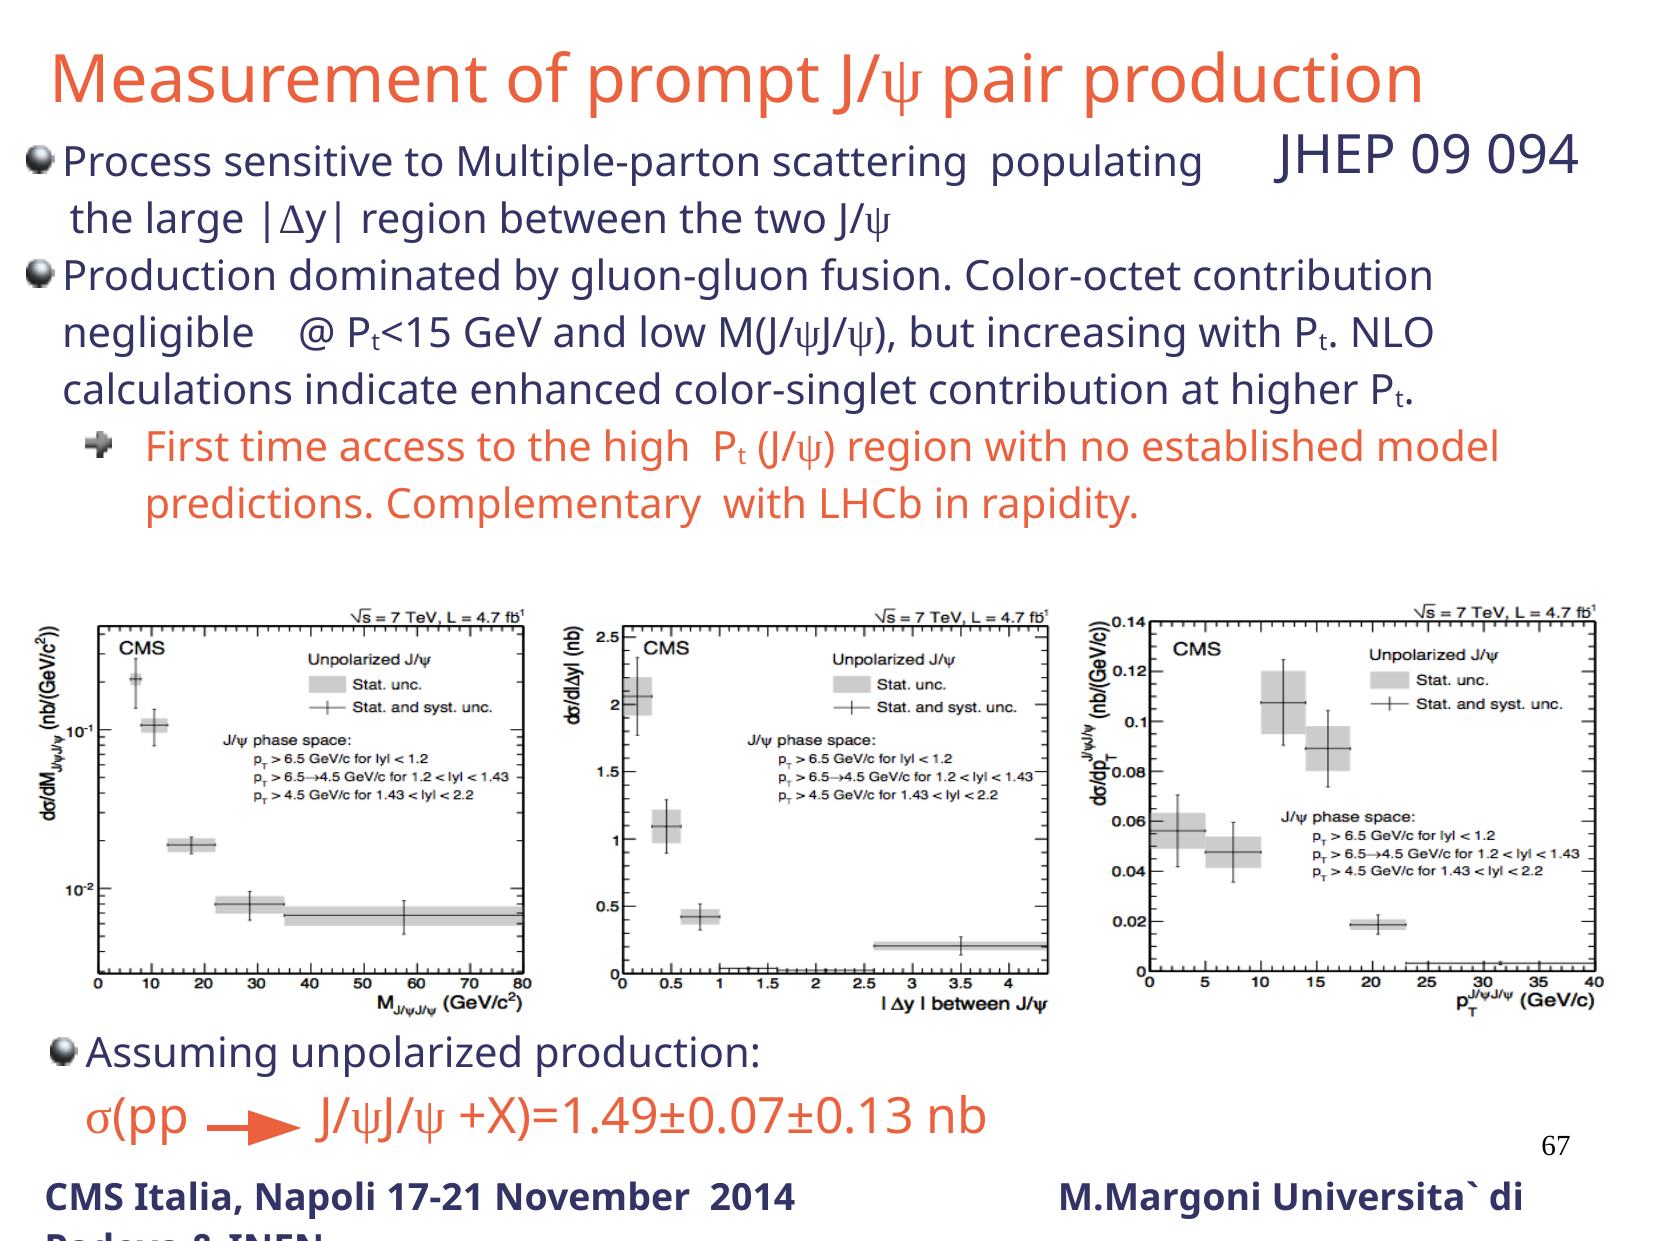

Measurement of prompt J/ψ pair production
JHEP 09 094
Process sensitive to Multiple-parton scattering populating
 the large |Δy| region between the two J/ψ
Production dominated by gluon-gluon fusion. Color-octet contribution negligible @ Pt<15 GeV and low M(J/ψJ/ψ), but increasing with Pt. NLO calculations indicate enhanced color-singlet contribution at higher Pt.
First time access to the high Pt (J/ψ) region with no established model predictions. Complementary with LHCb in rapidity.
Assuming unpolarized production:
σ(pp J/ψJ/ψ +X)=1.49±0.07±0.13 nb
67
CMS Italia, Napoli 17-21 November 2014 M.Margoni Universita` di Padova & INFN